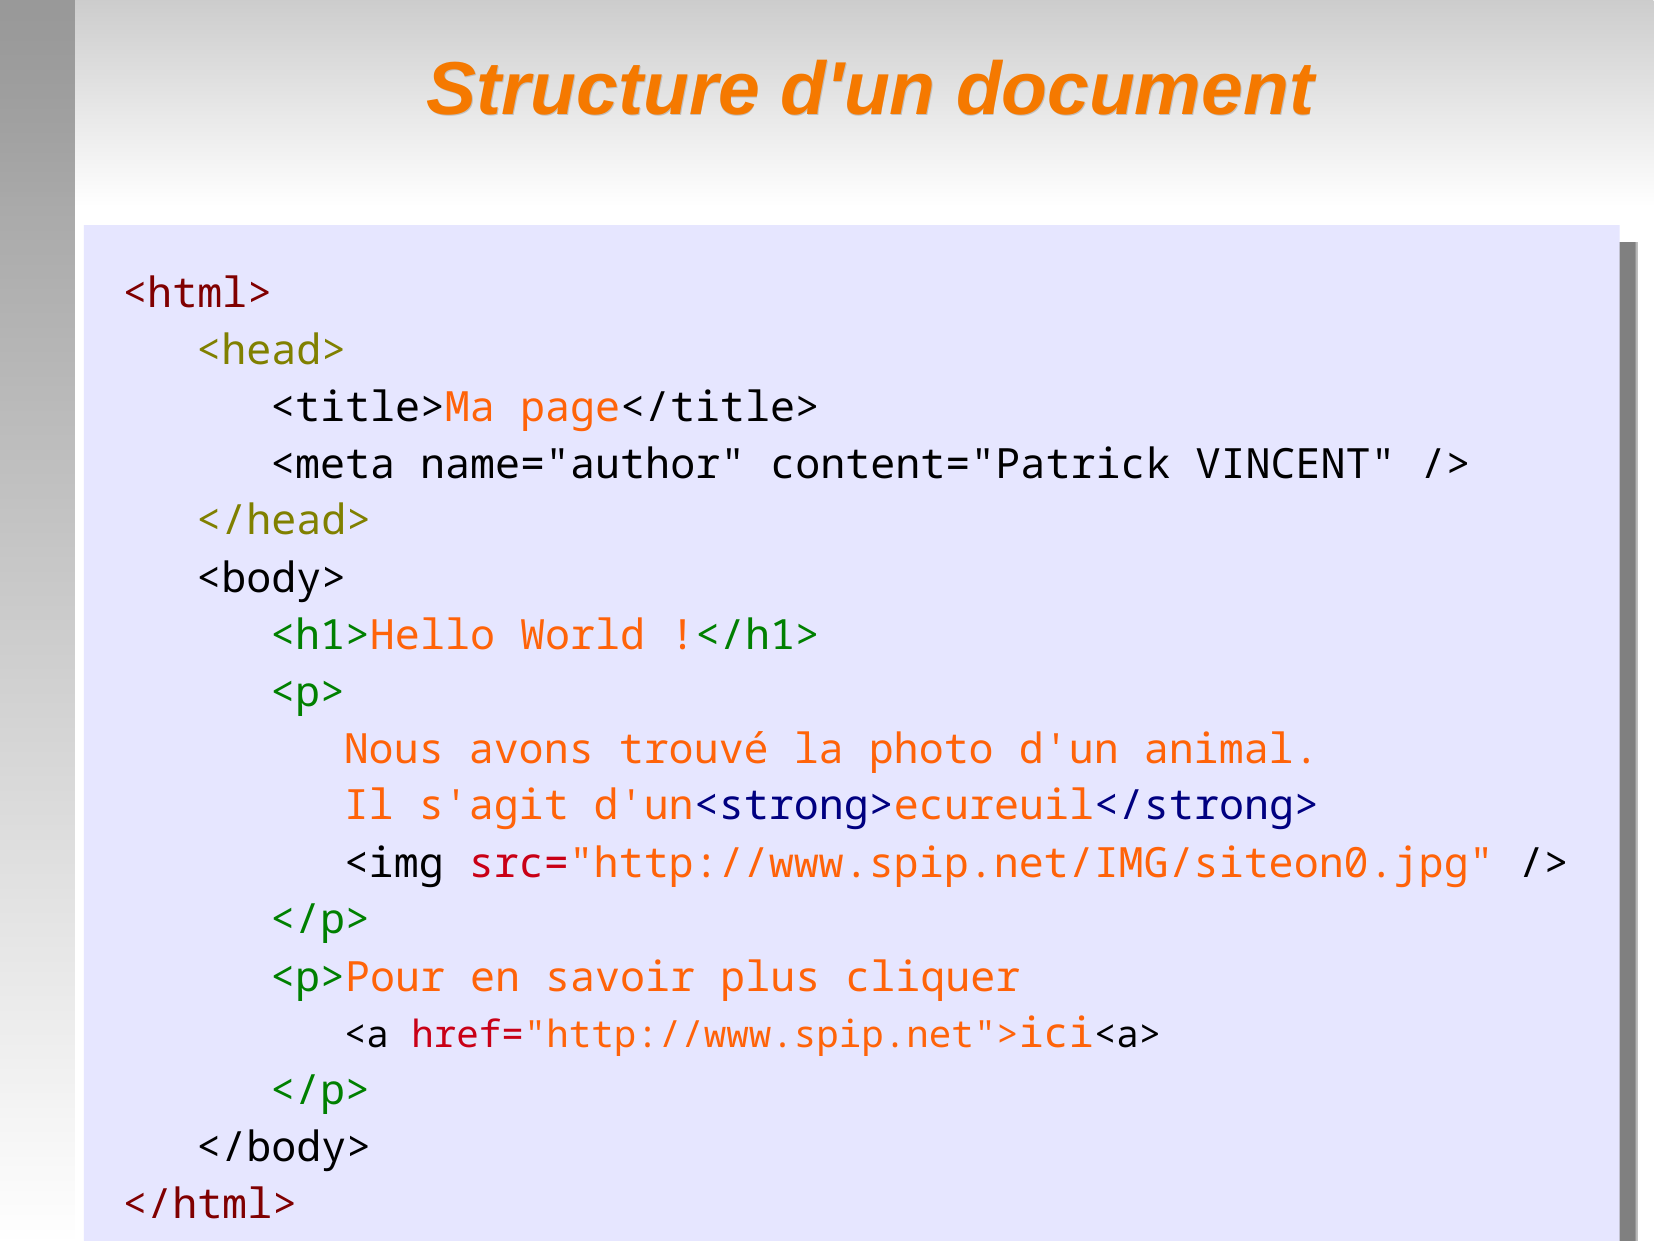

# Structure d'un document
<html>
	<head>
		<title>Ma page</title>
		<meta name="author" content="Patrick VINCENT" />
	</head>
	<body>
		<h1>Hello World !</h1>
		<p>
			Nous avons trouvé la photo d'un animal.
			Il s'agit d'un<strong>ecureuil</strong>
			<img src="http://www.spip.net/IMG/siteon0.jpg" />
		</p>
		<p>Pour en savoir plus cliquer
			<a href="http://www.spip.net">ici<a>
		</p>
	</body>
</html>